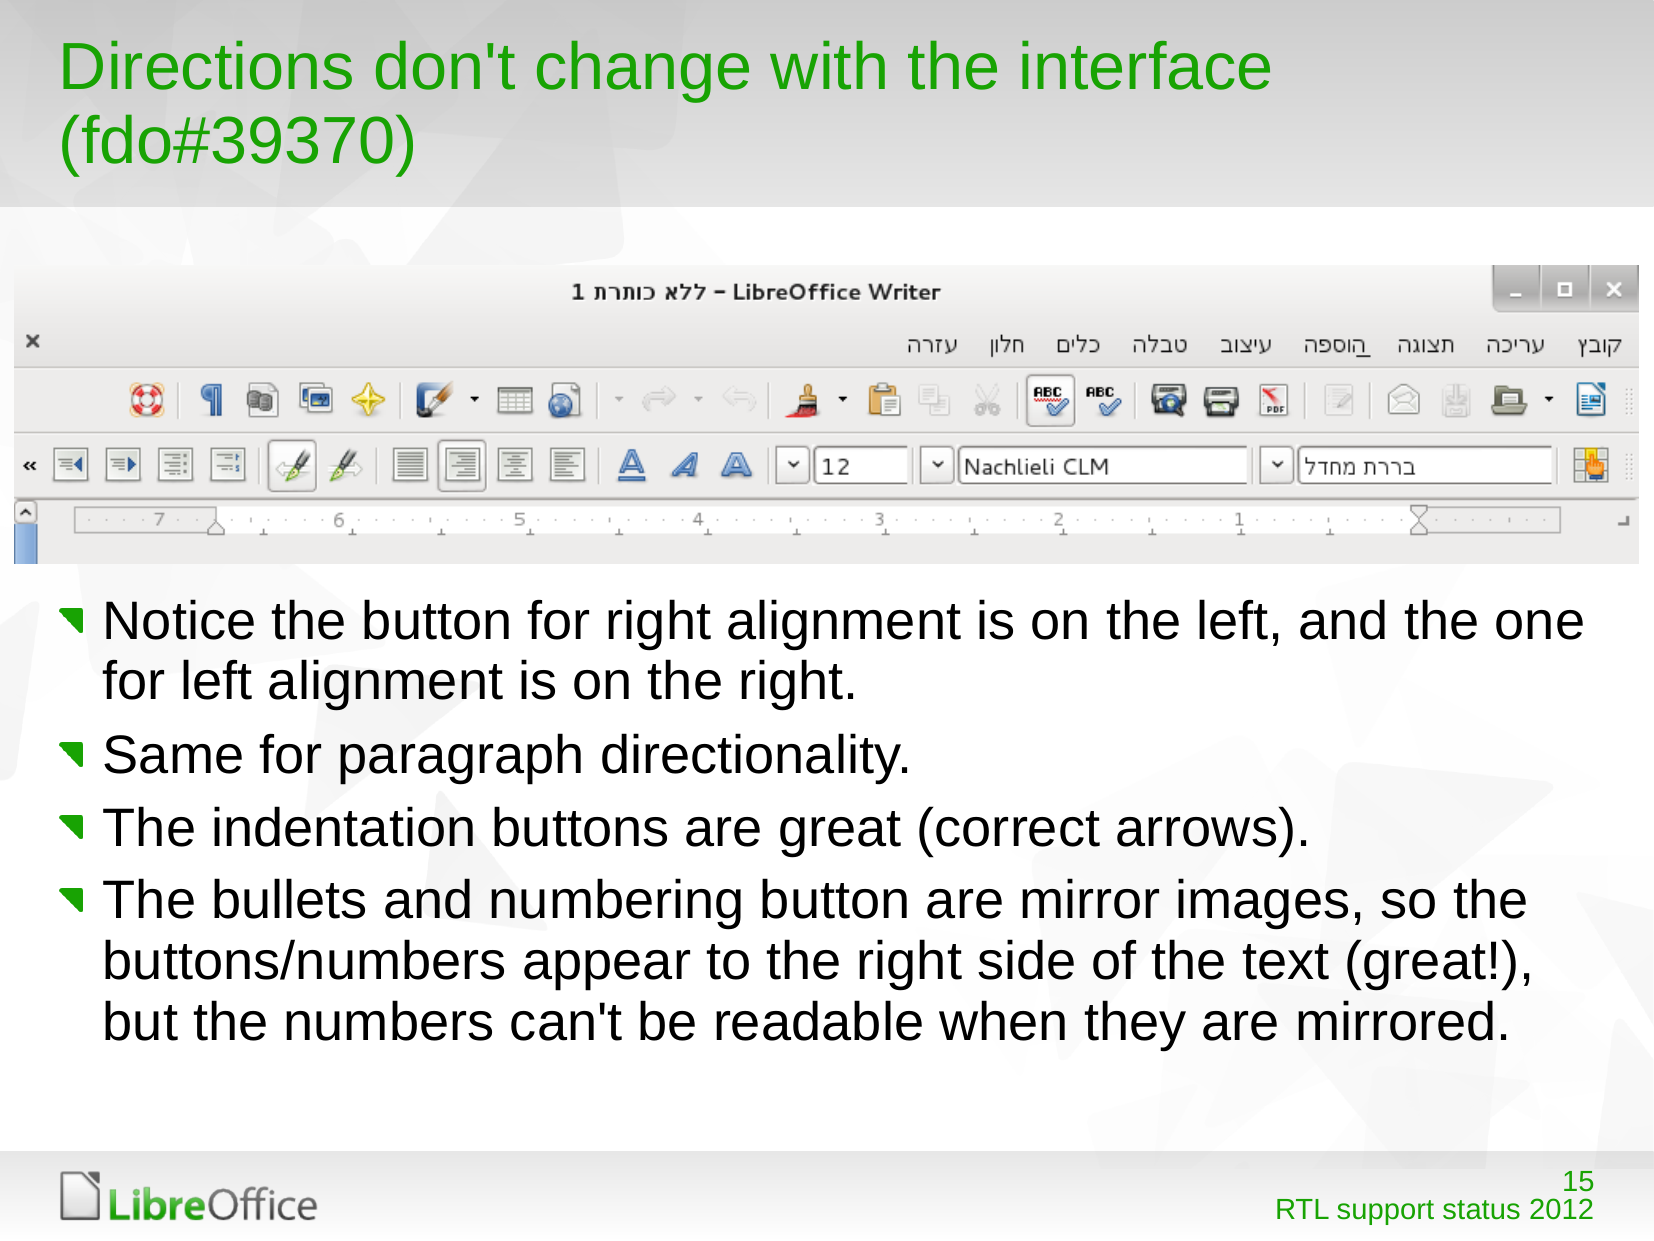

# Directions don't change with the interface (fdo#39370)
Notice the button for right alignment is on the left, and the one for left alignment is on the right.
Same for paragraph directionality.
The indentation buttons are great (correct arrows).
The bullets and numbering button are mirror images, so the buttons/numbers appear to the right side of the text (great!), but the numbers can't be readable when they are mirrored.
15
RTL support status 2012